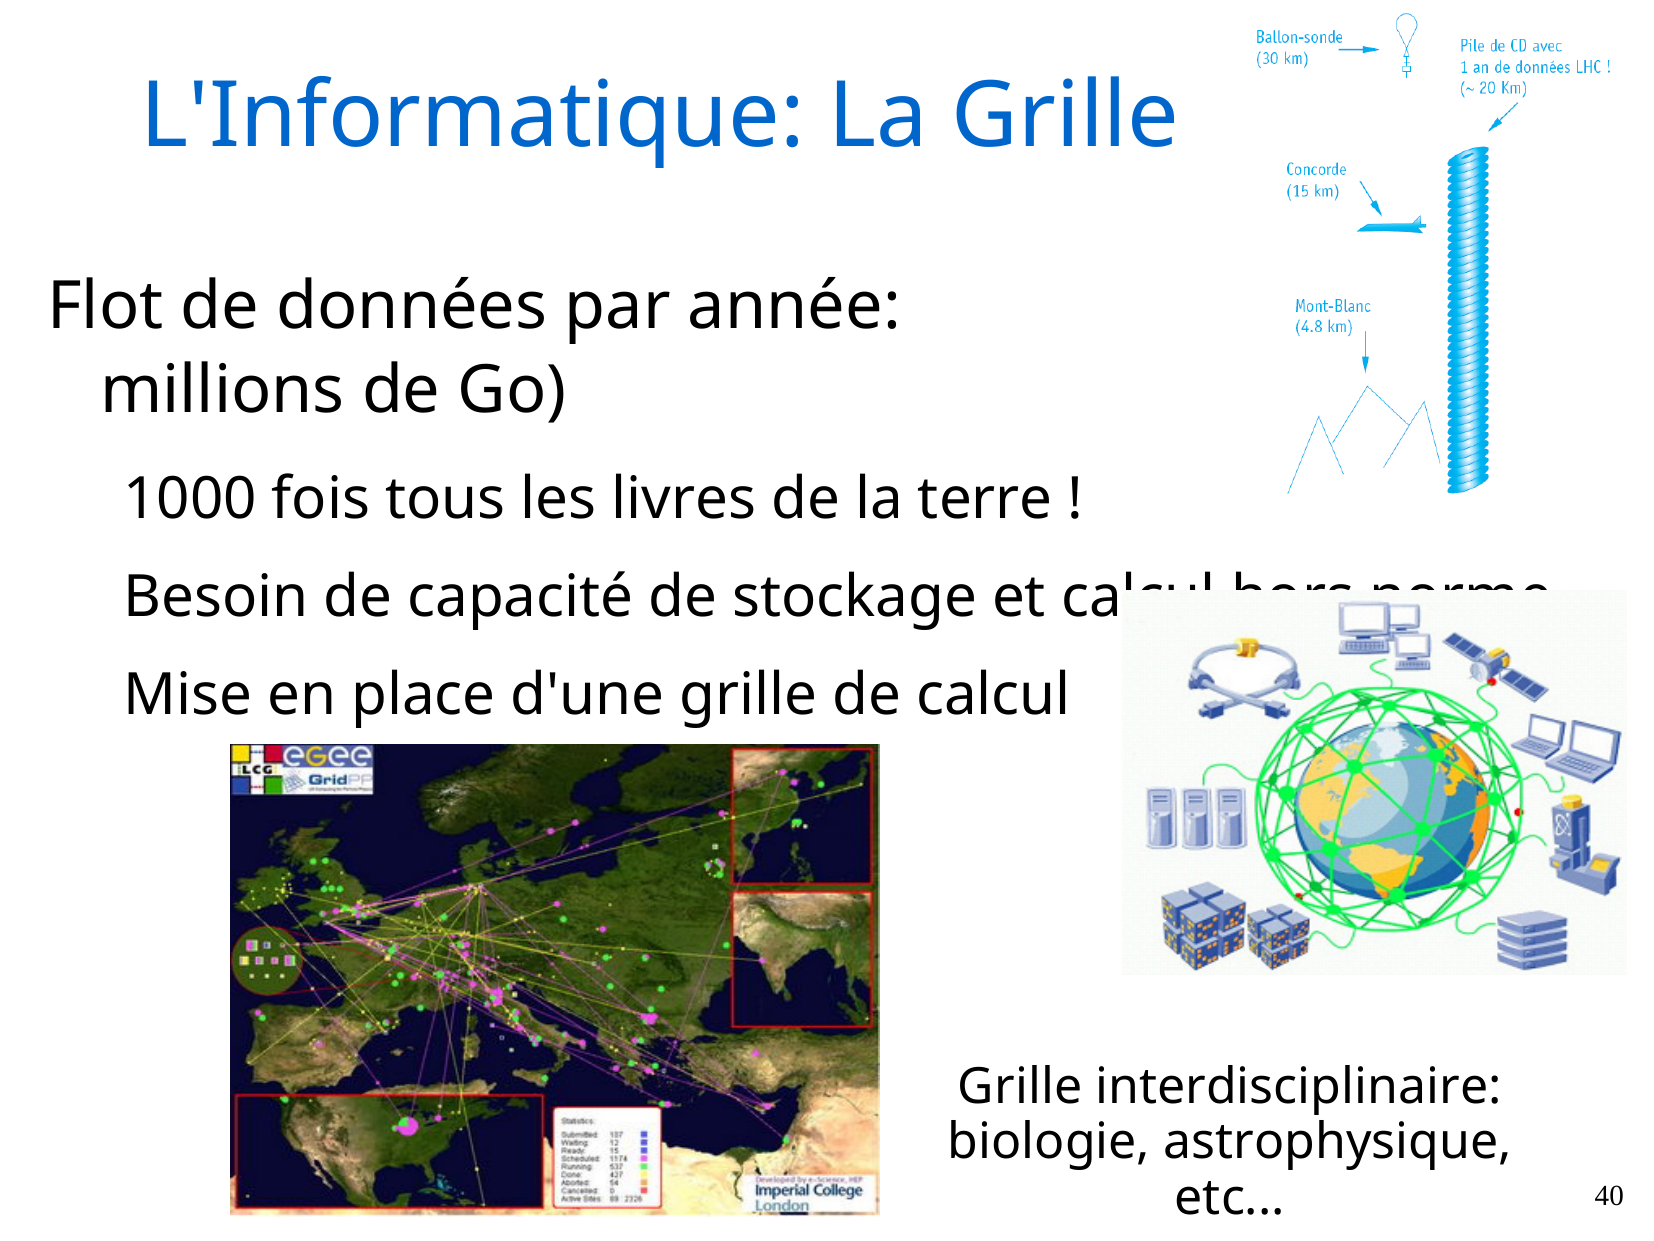

# L'Informatique: La Grille
Flot de données par année: 15 Po (15 millions de Go)
1000 fois tous les livres de la terre !
Besoin de capacité de stockage et calcul hors norme
Mise en place d'une grille de calcul mondiale
Grille interdisciplinaire: biologie, astrophysique, etc...
40